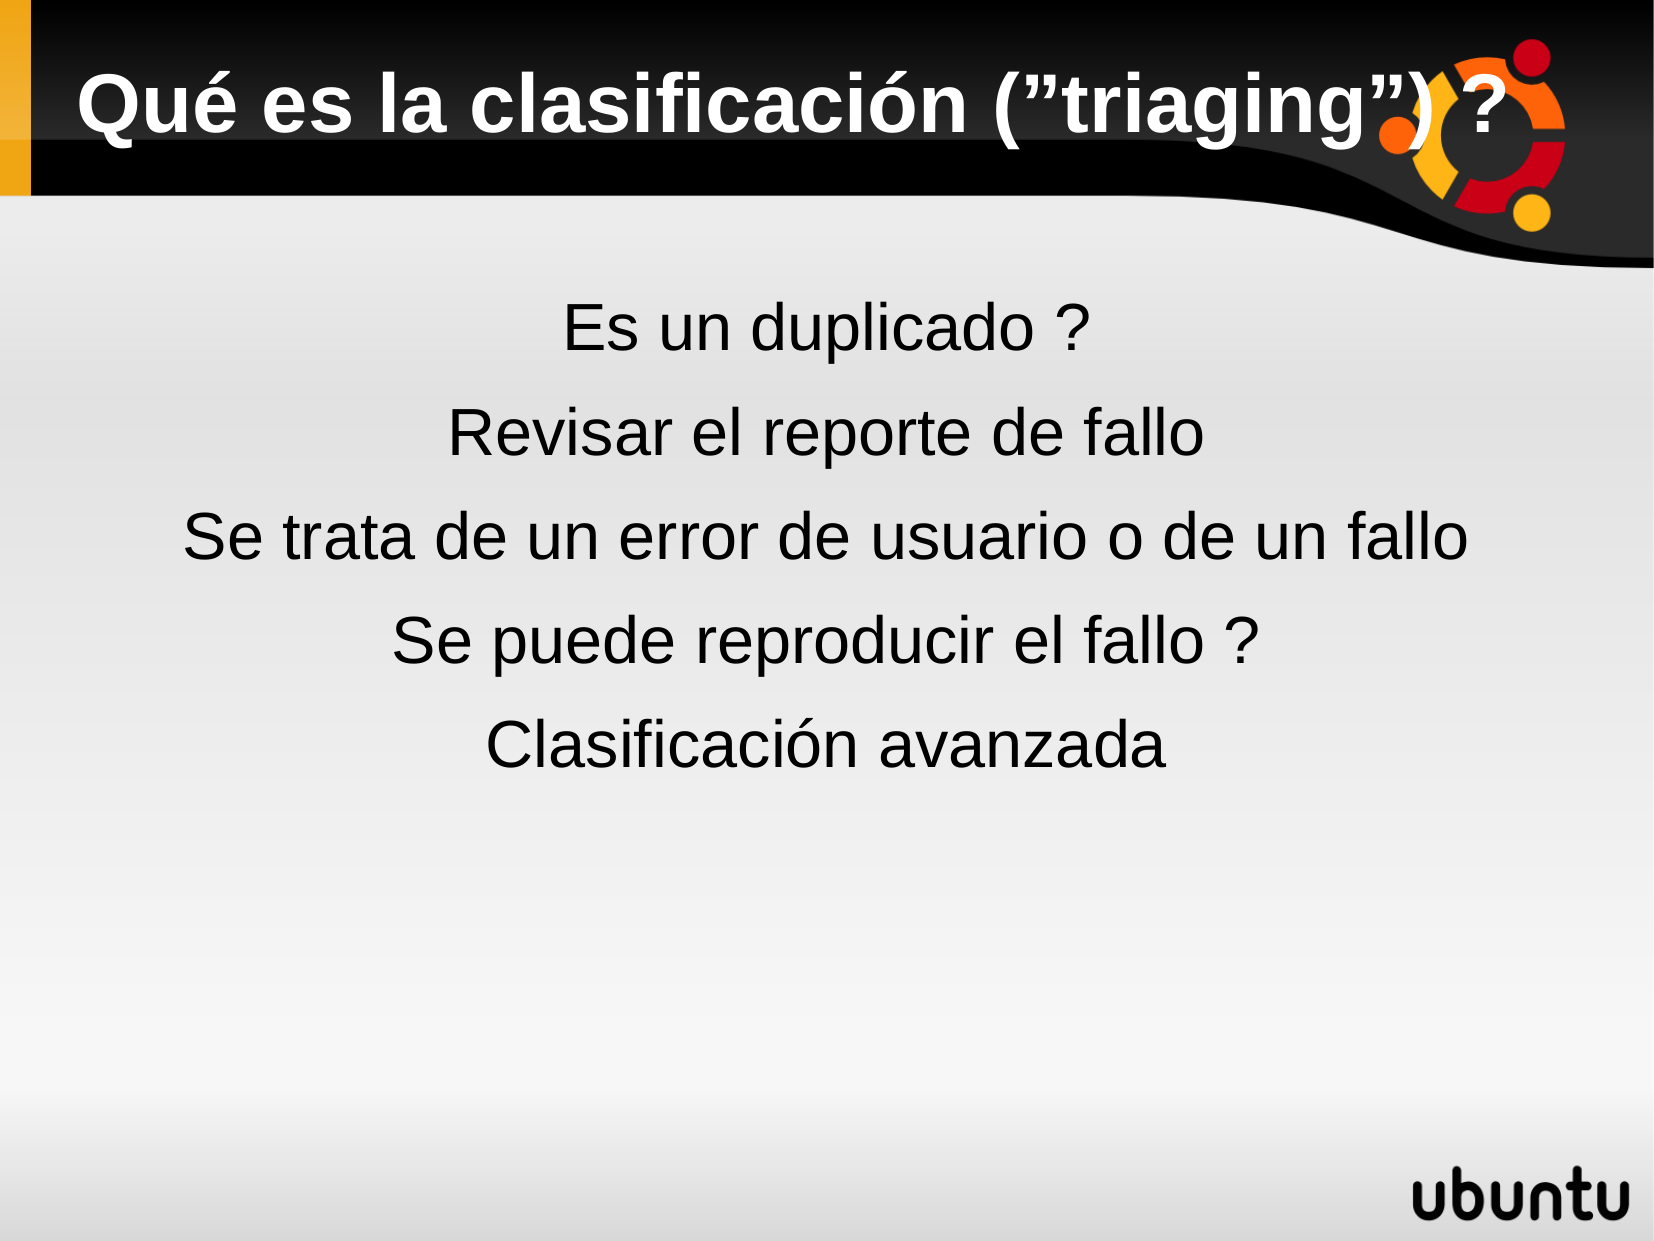

# Qué es la clasificación (”triaging”) ?
Es un duplicado ?
Revisar el reporte de fallo
Se trata de un error de usuario o de un fallo
Se puede reproducir el fallo ?
Clasificación avanzada